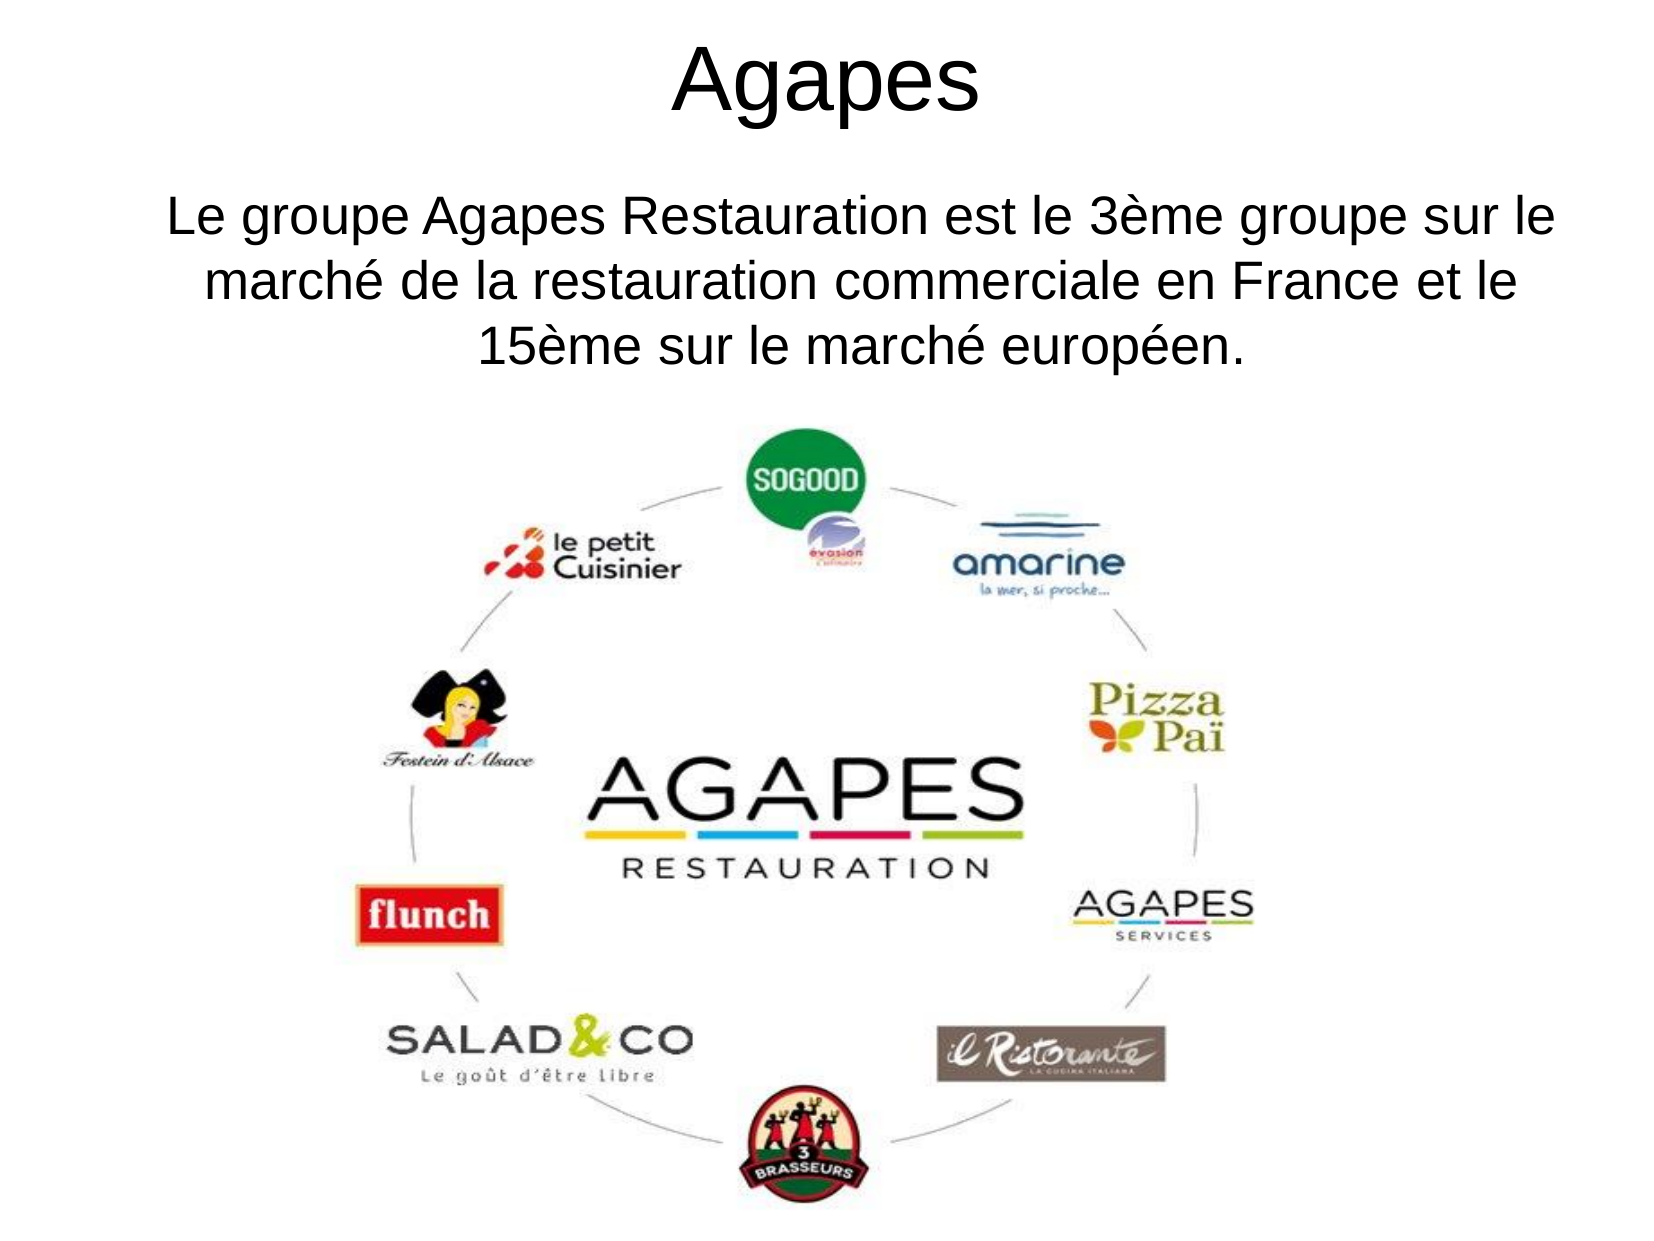

Le groupe Agapes Restauration est le 3ème groupe sur le marché de la restauration commerciale en France et le 15ème sur le marché européen.
# Agapes